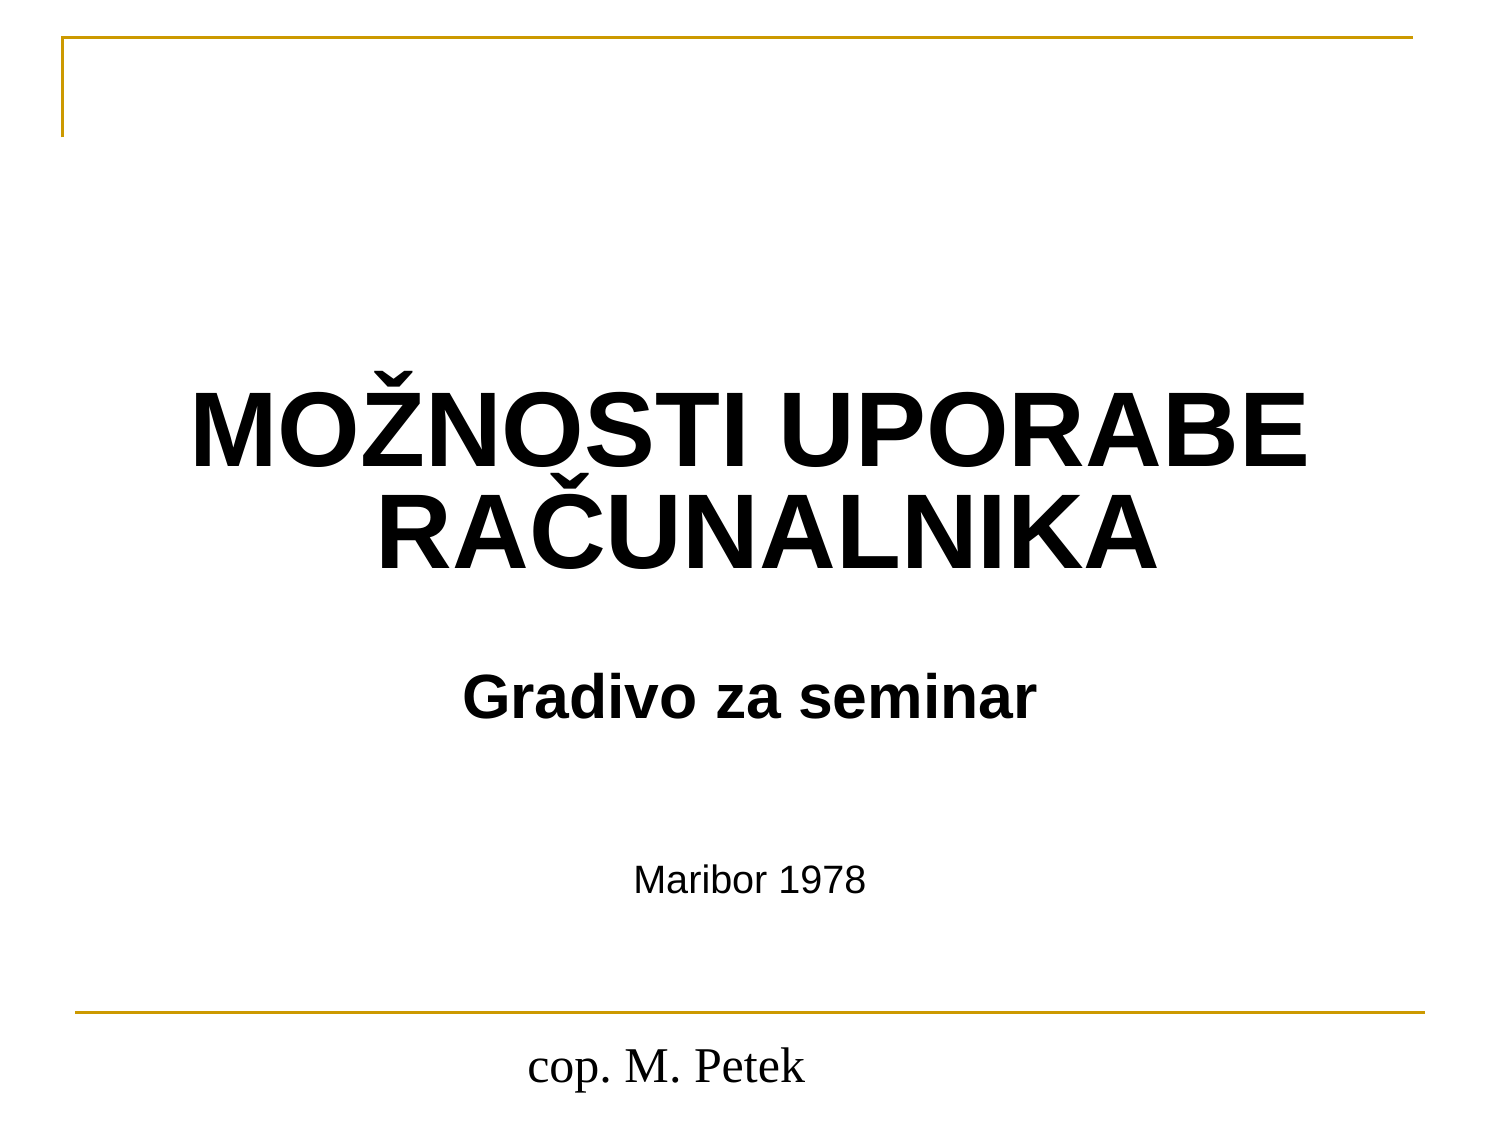

# MOŽNOSTI UPORABE RAČUNALNIKA
Gradivo za seminar
Maribor 1978
cop. M. Petek